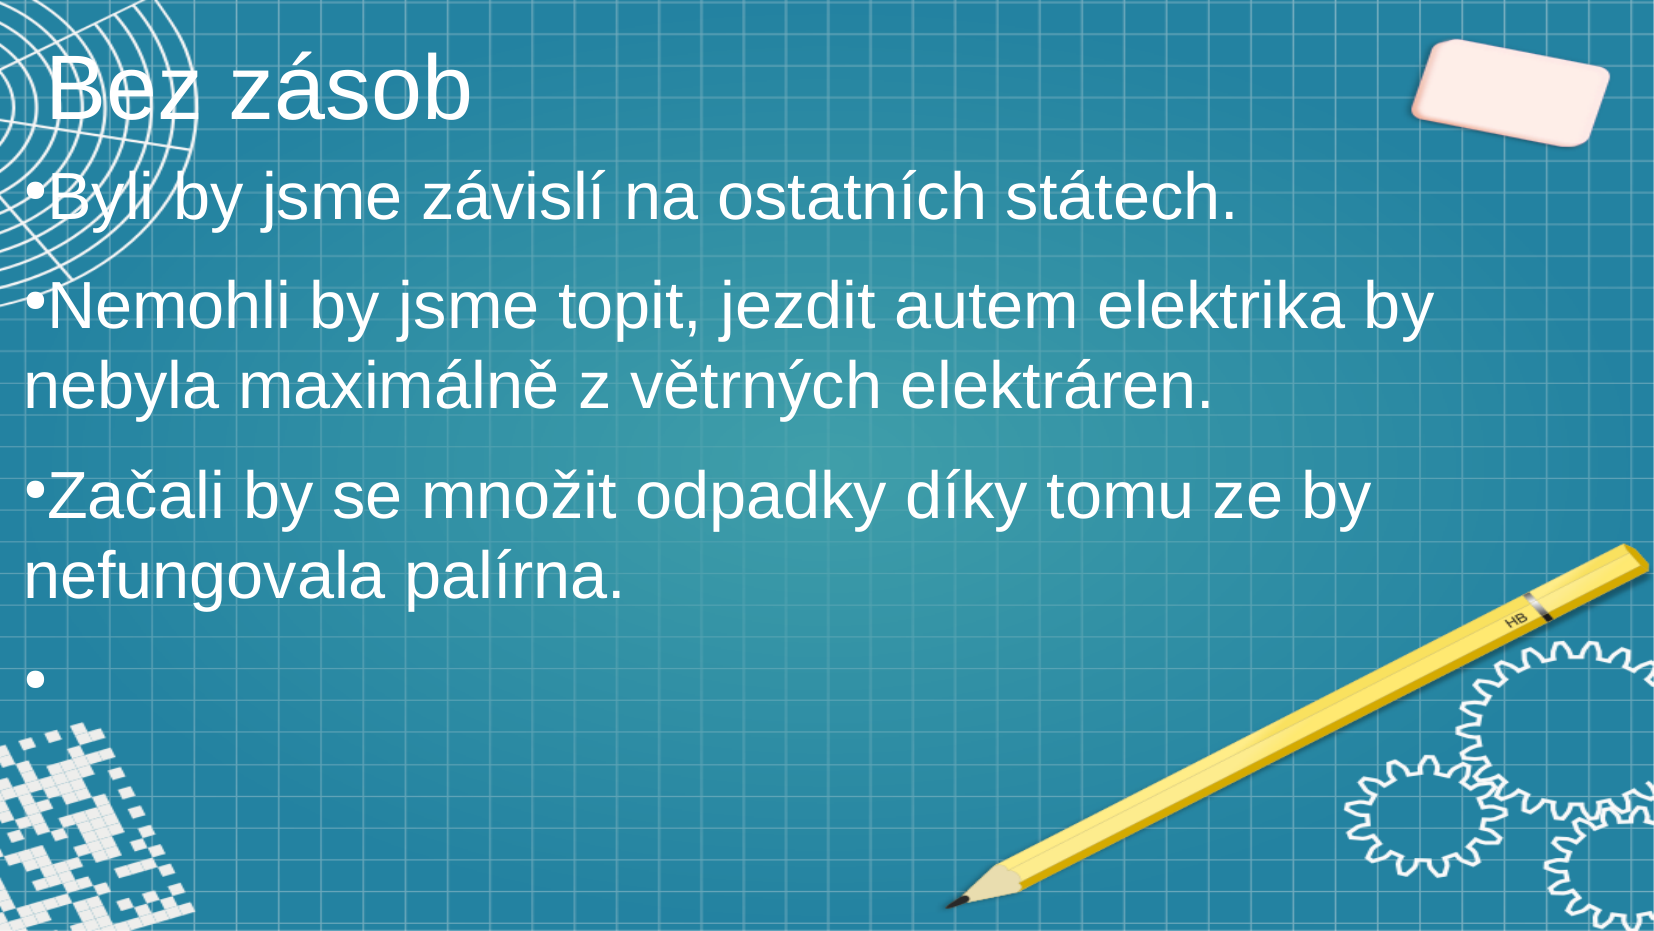

# Bez zásob
Byli by jsme závislí na ostatních státech.
Nemohli by jsme topit, jezdit autem elektrika by nebyla maximálně z větrných elektráren.
Začali by se množit odpadky díky tomu ze by nefungovala palírna.